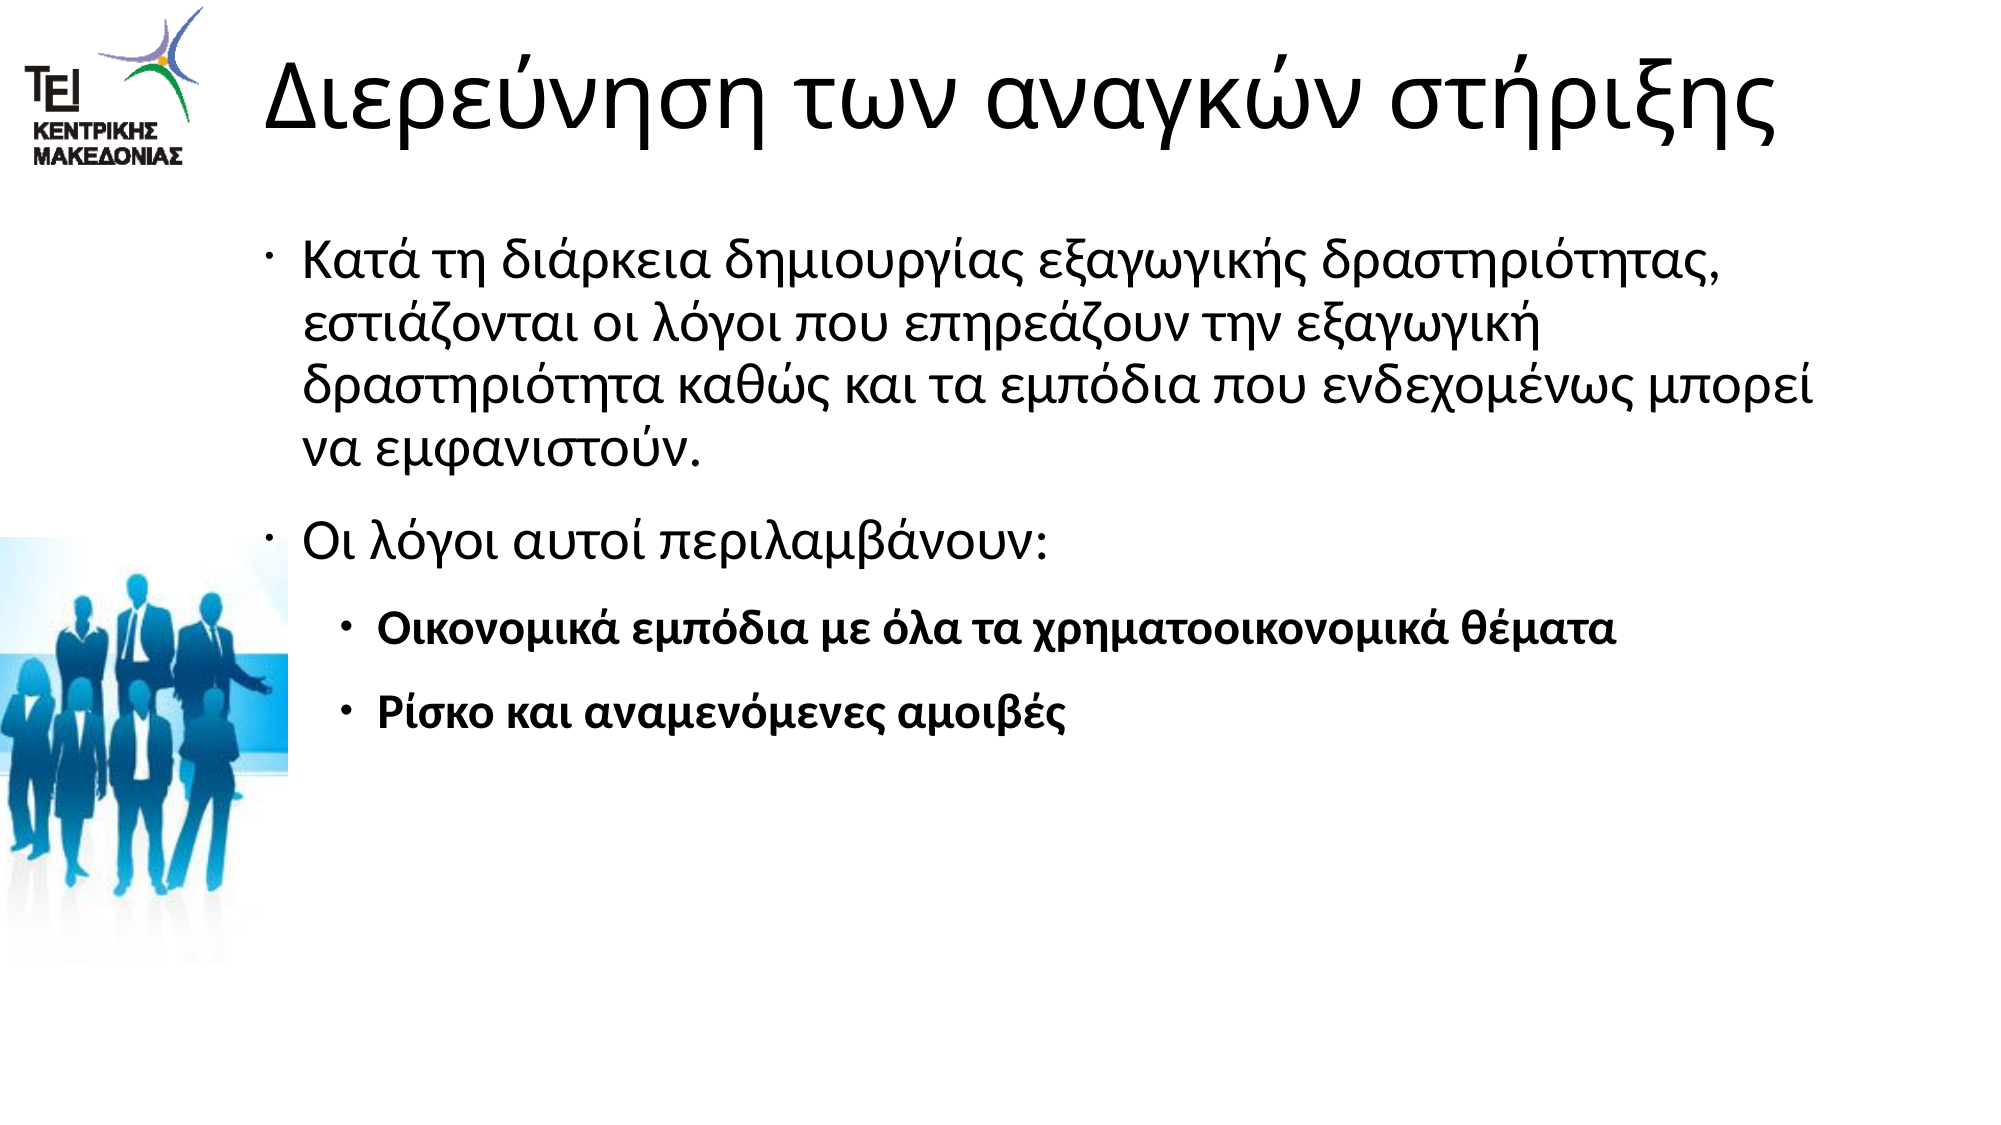

# Διερεύνηση των αναγκών στήριξης
Κατά τη διάρκεια δημιουργίας εξαγωγικής δραστηριότητας, εστιάζονται οι λόγοι που επηρεάζουν την εξαγωγική δραστηριότητα καθώς και τα εμπόδια που ενδεχομένως μπορεί να εμφανιστούν.
Οι λόγοι αυτοί περιλαμβάνουν:
Οικονομικά εμπόδια με όλα τα χρηματοοικονομικά θέματα
Ρίσκο και αναμενόμενες αμοιβές